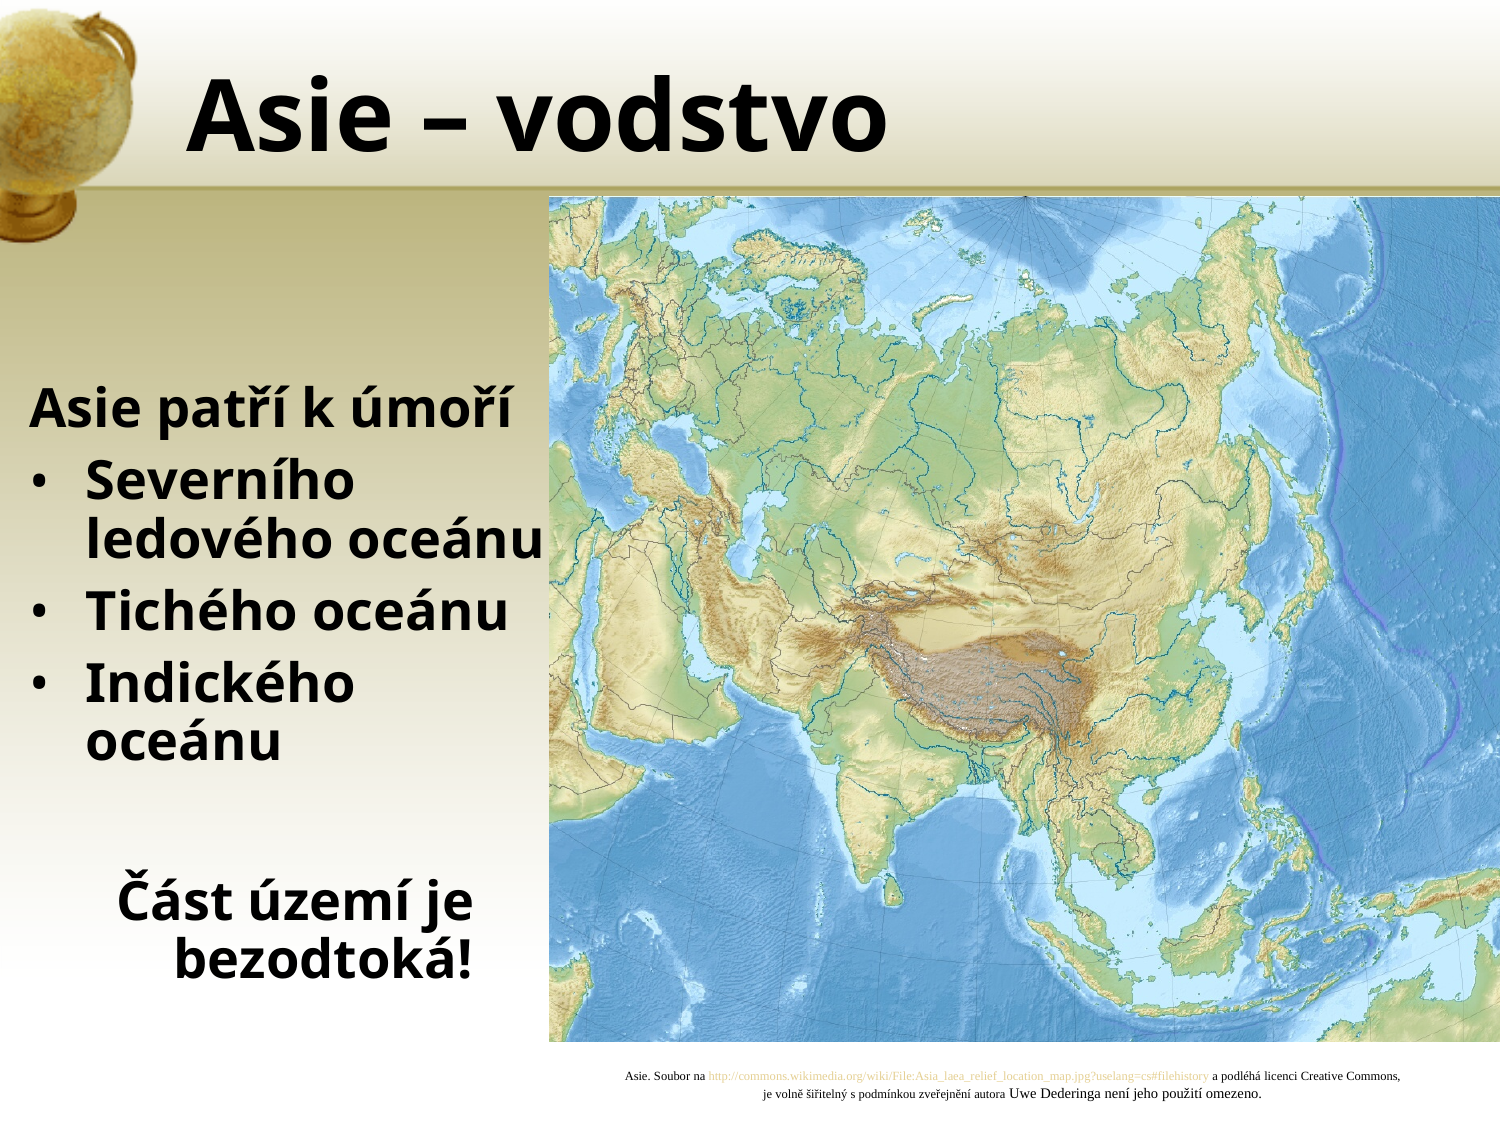

# Asie – vodstvo
Asie patří k úmoří
Severního ledového oceánu
Tichého oceánu
Indického oceánu
Část území je bezodtoká!
Asie. Soubor na http://commons.wikimedia.org/wiki/File:Asia_laea_relief_location_map.jpg?uselang=cs#filehistory a podléhá licenci Creative Commons, je volně šiřitelný s podmínkou zveřejnění autora Uwe Dederinga není jeho použití omezeno.